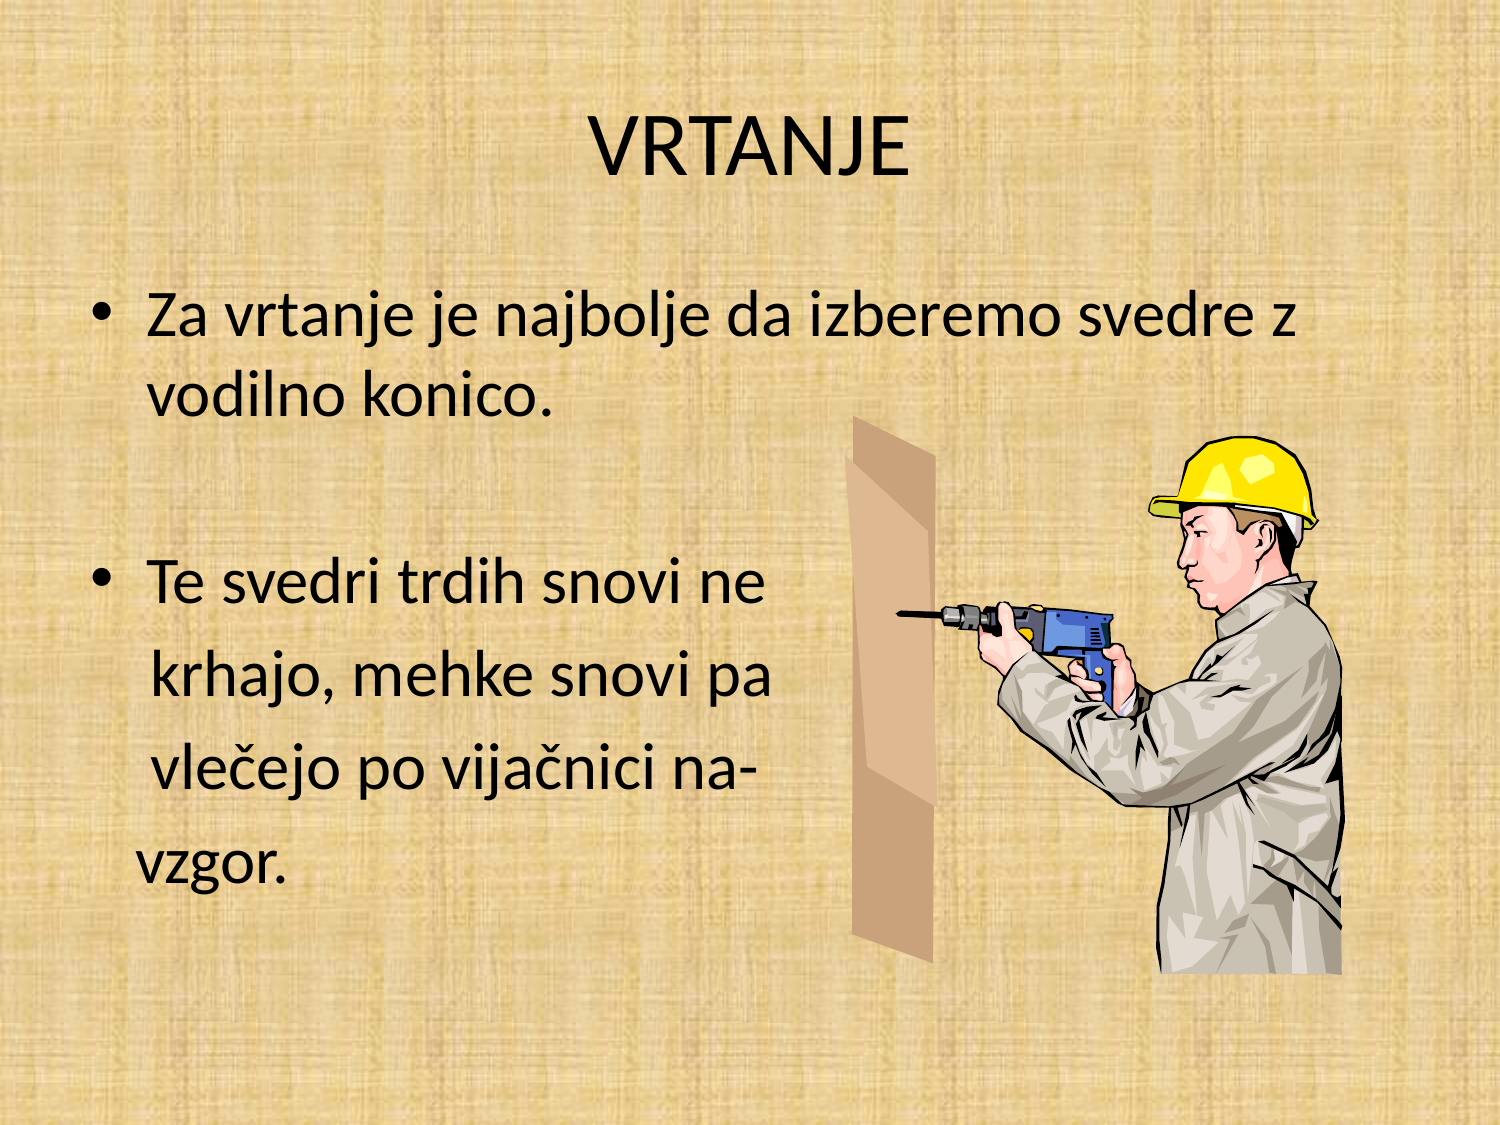

# VRTANJE
Za vrtanje je najbolje da izberemo svedre z vodilno konico.
Te svedri trdih snovi ne
 krhajo, mehke snovi pa
 vlečejo po vijačnici na-
 vzgor.